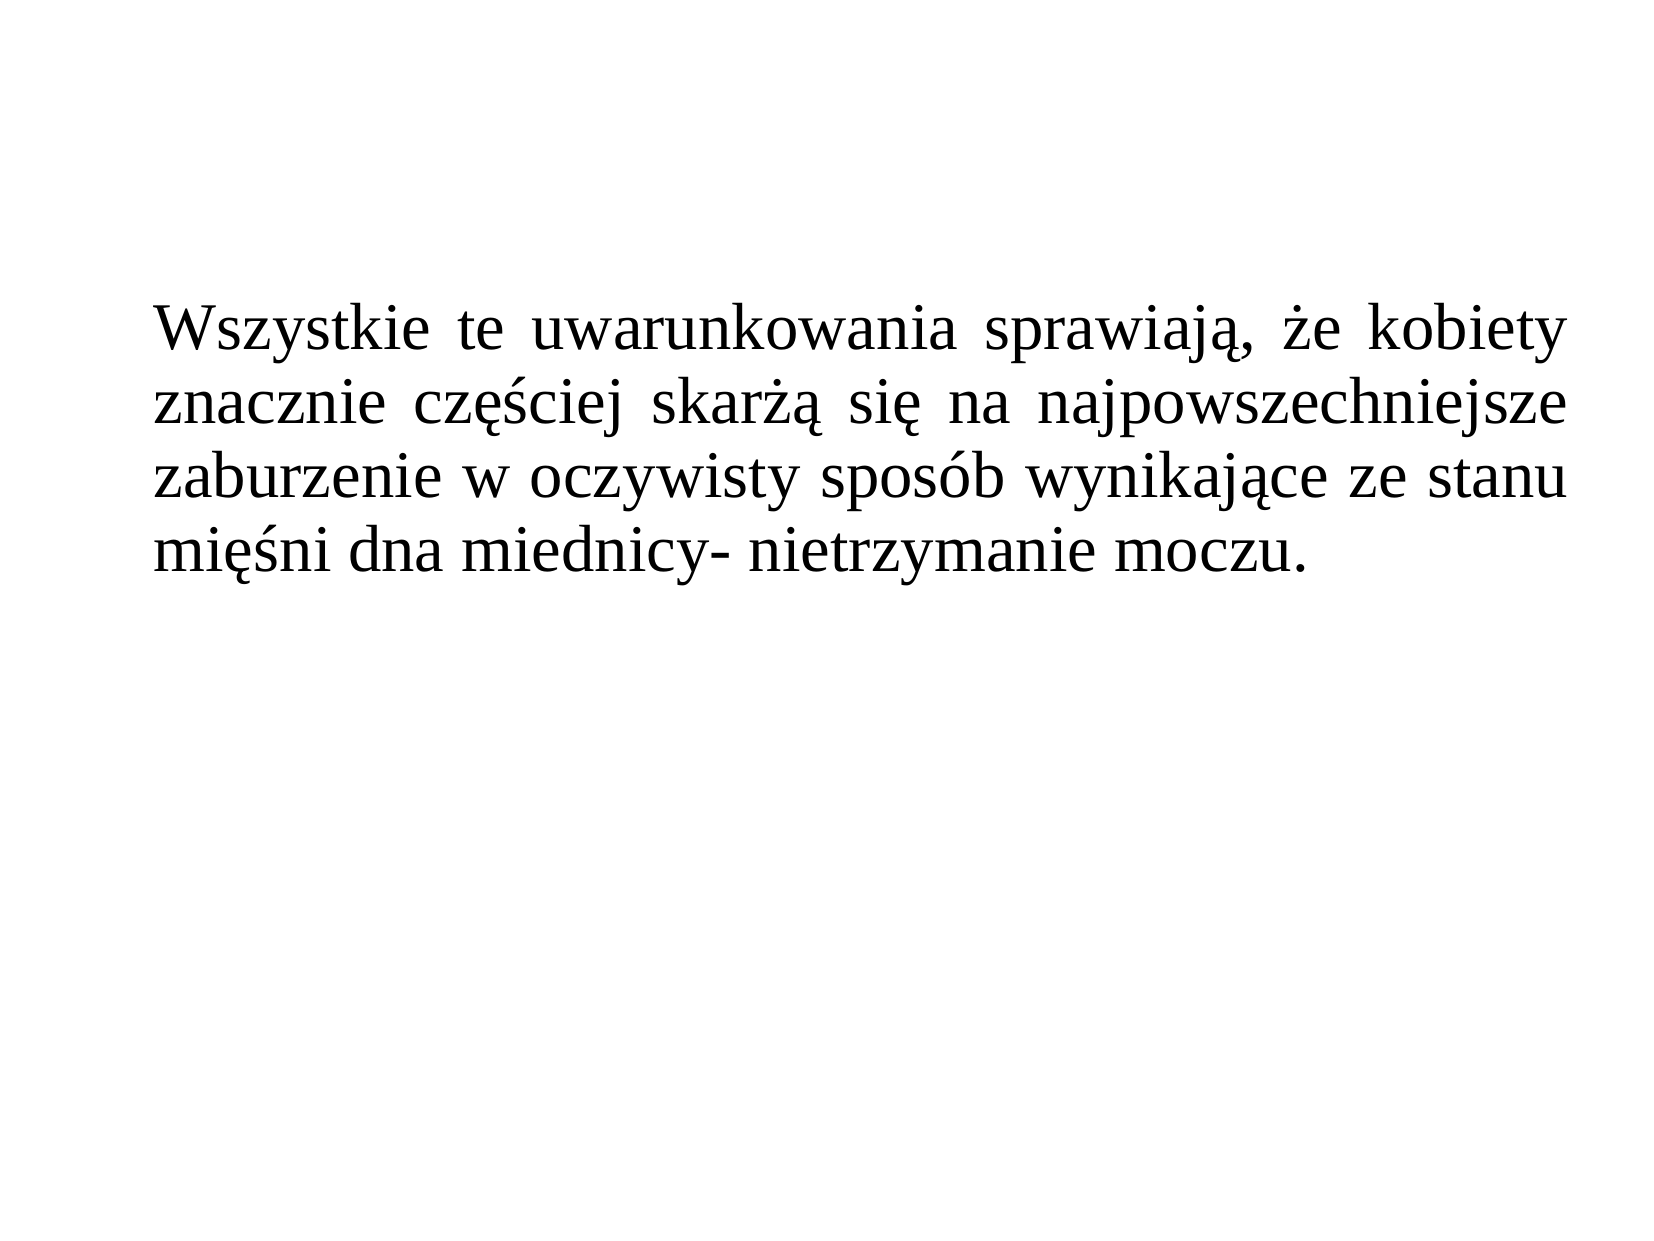

#
Wszystkie te uwarunkowania sprawiają, że kobiety znacznie częściej skarżą się na najpowszechniejsze zaburzenie w oczywisty sposób wynikające ze stanu mięśni dna miednicy- nietrzymanie moczu.